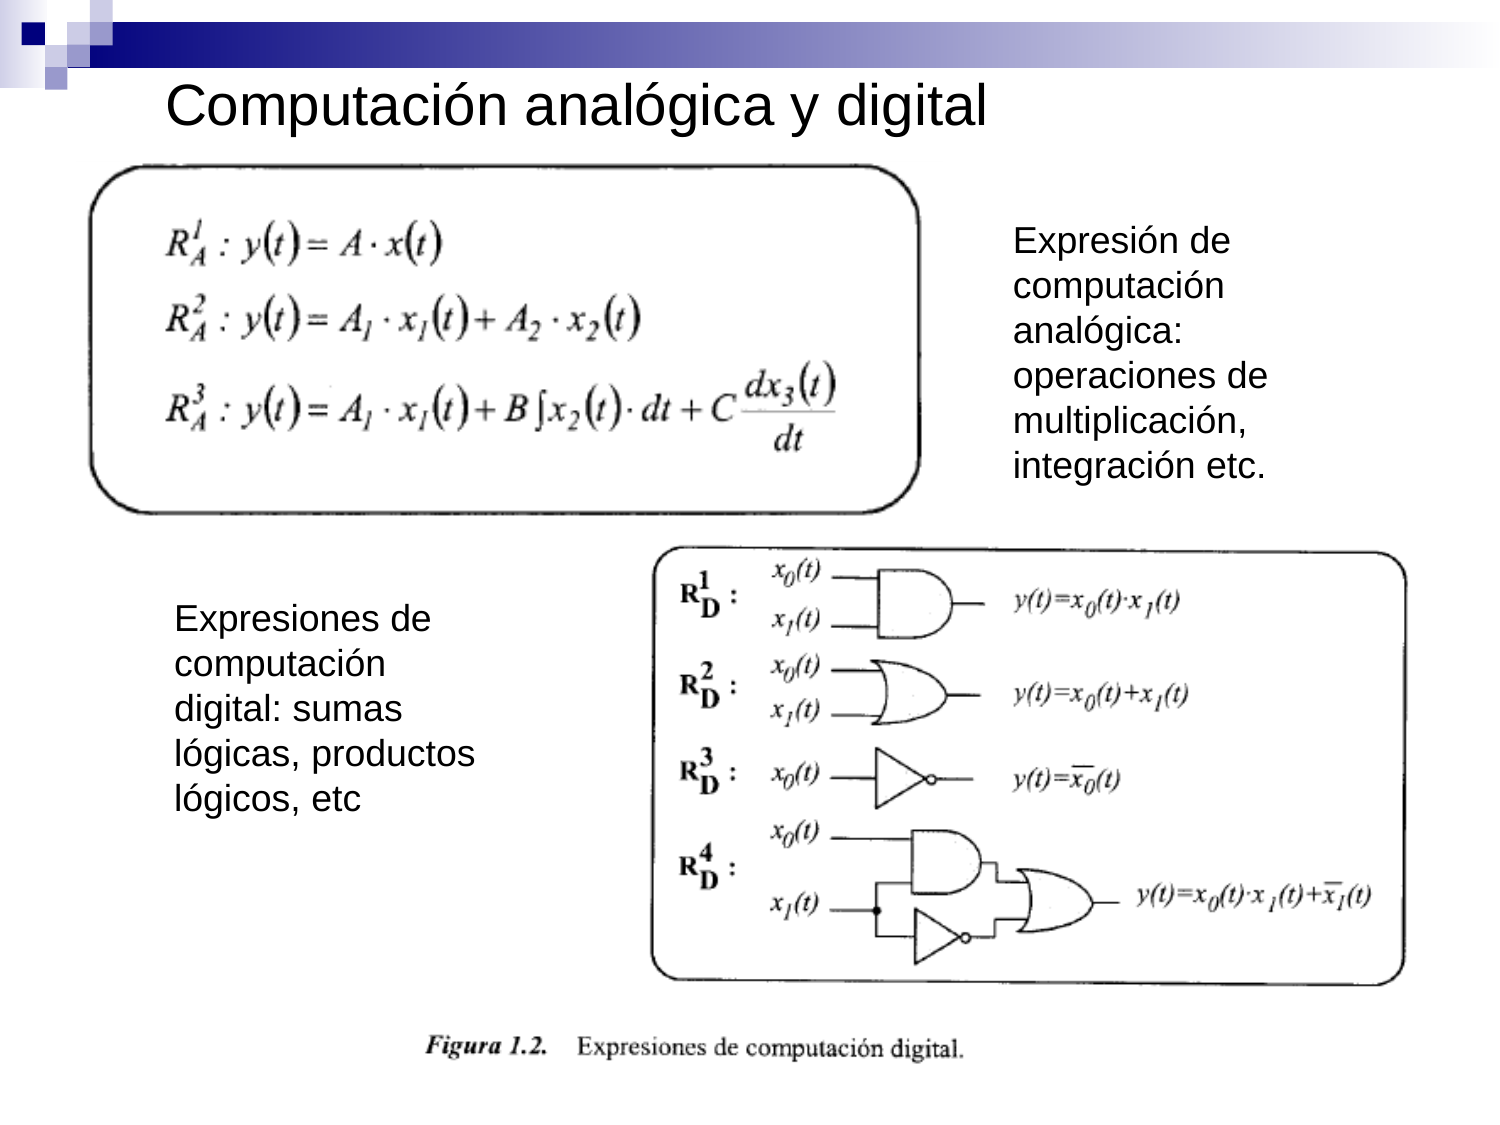

# Computación analógica y digital
Expresión de computación analógica: operaciones de multiplicación, integración etc.
Expresiones de computación digital: sumas lógicas, productos lógicos, etc